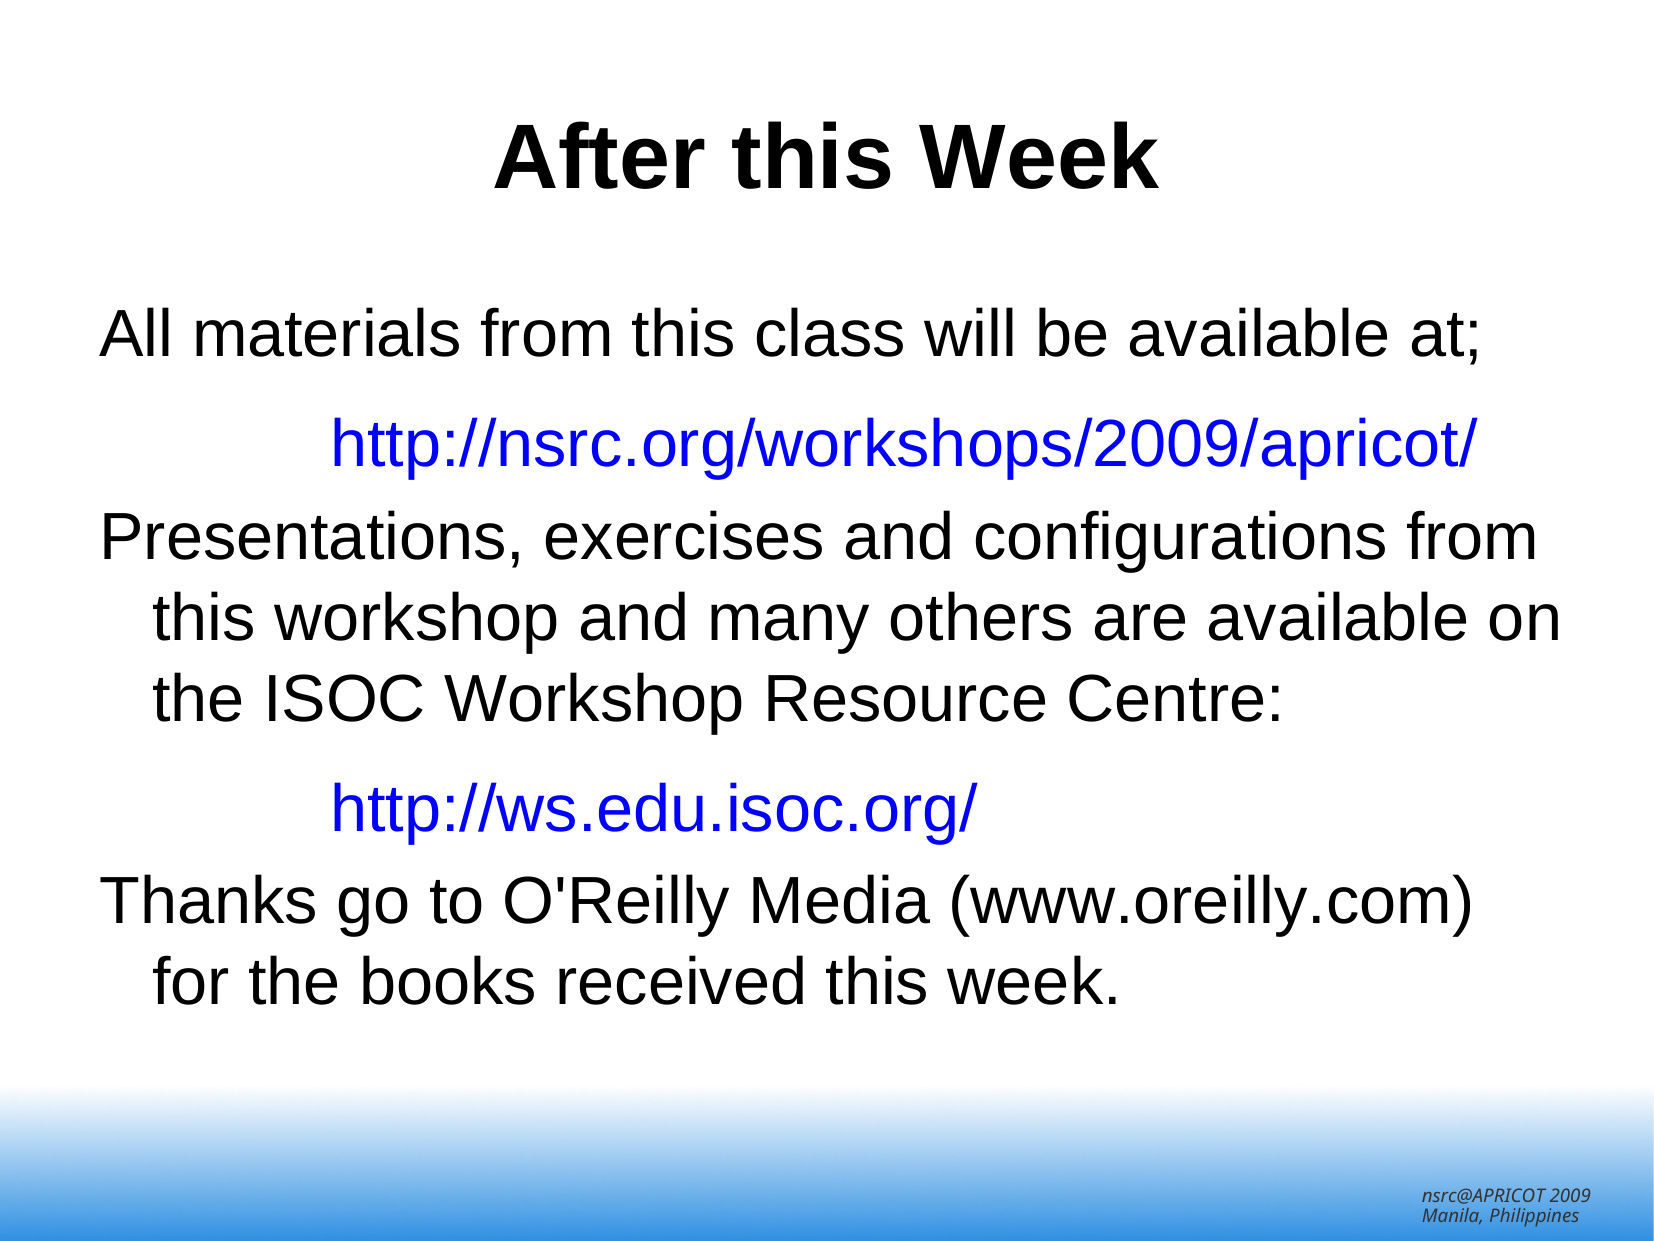

# After this Week
All materials from this class will be available at;
http://nsrc.org/workshops/2009/apricot/
Presentations, exercises and configurations from this workshop and many others are available on the ISOC Workshop Resource Centre:
http://ws.edu.isoc.org/
Thanks go to O'Reilly Media (www.oreilly.com) for the books received this week.